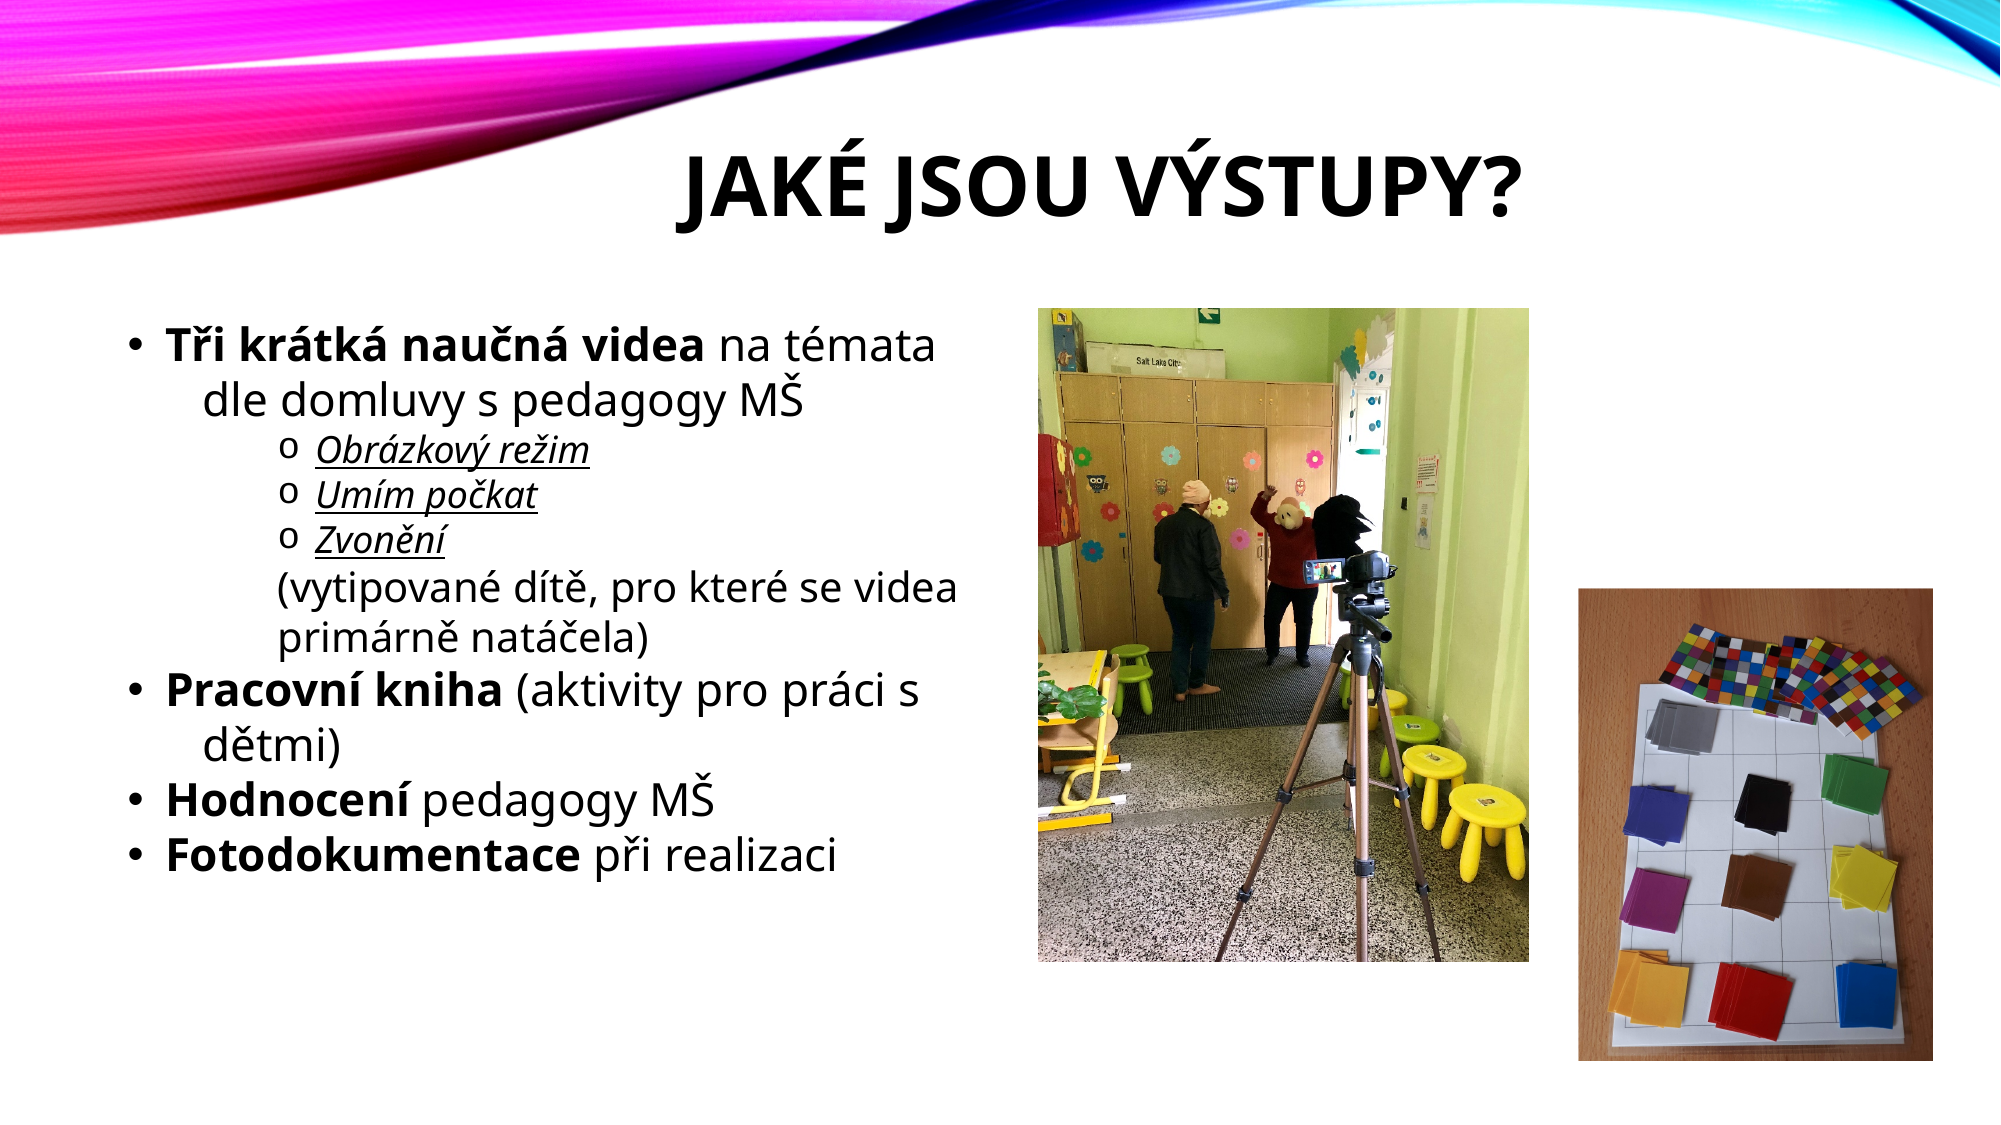

# Jaké jsou Výstupy?
Tři krátká naučná videa na témata dle domluvy s pedagogy MŠ
Obrázkový režim
Umím počkat
Zvonění
(vytipované dítě, pro které se videa primárně natáčela)
Pracovní kniha (aktivity pro práci s dětmi)
Hodnocení pedagogy MŠ
Fotodokumentace při realizaci